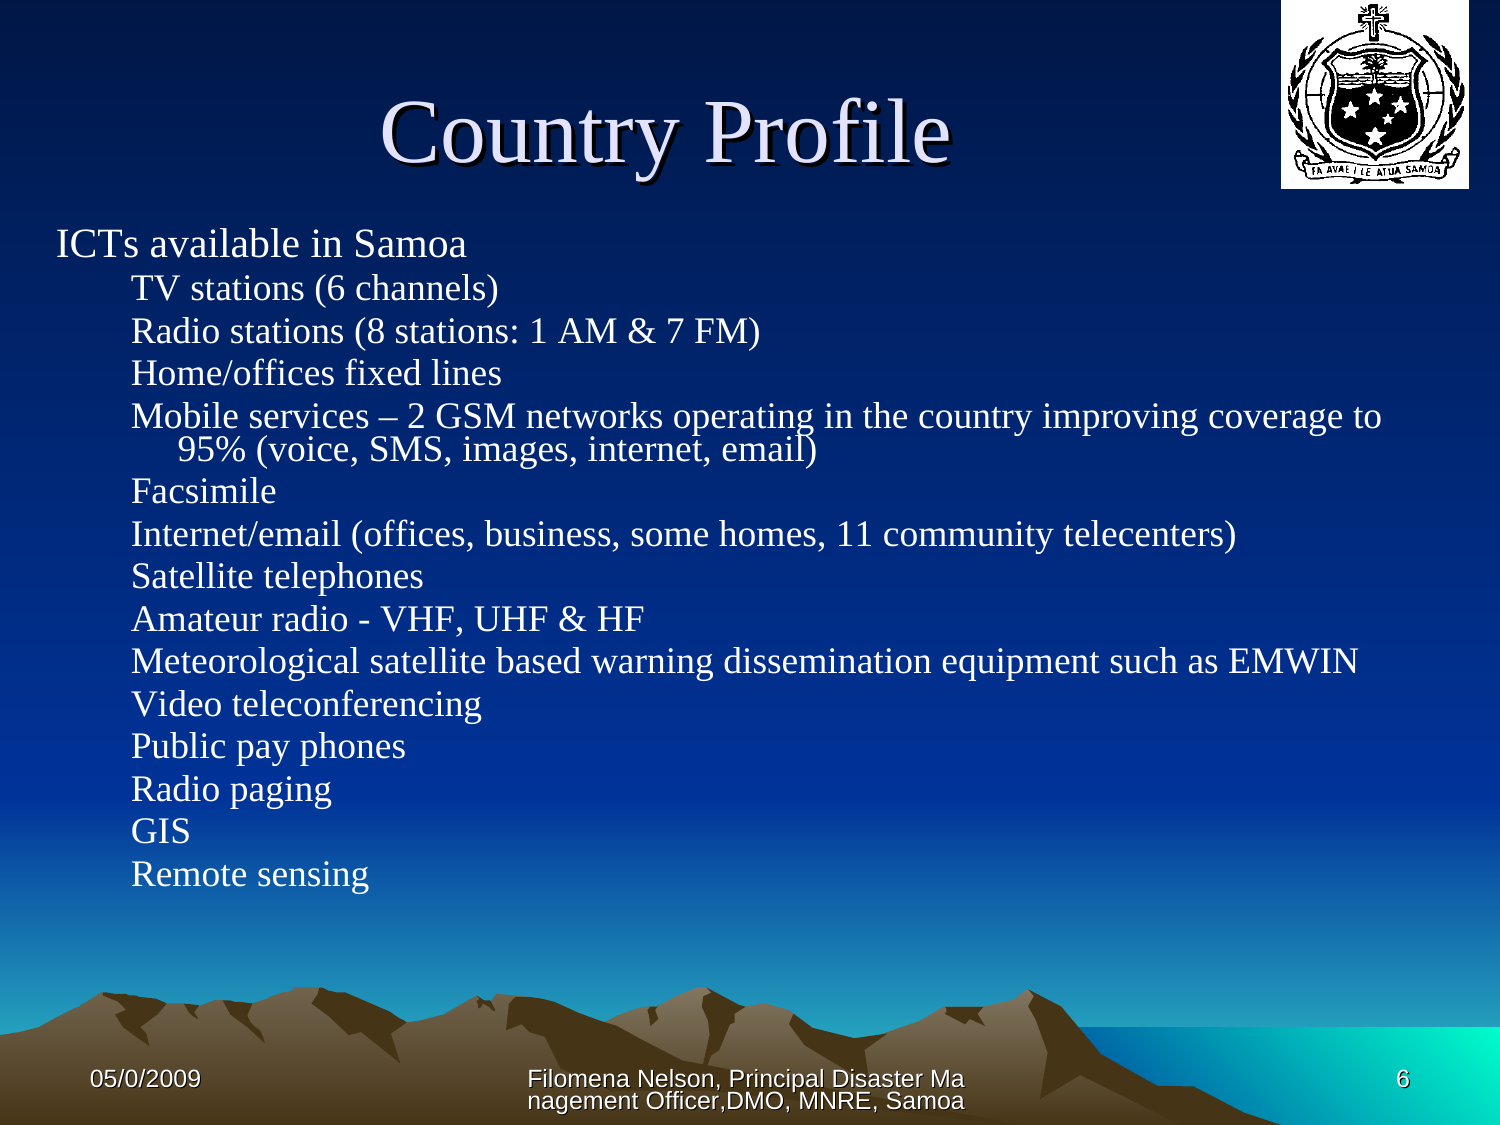

# Country Profile
ICTs available in Samoa
TV stations (6 channels)
Radio stations (8 stations: 1 AM & 7 FM)
Home/offices fixed lines
Mobile services – 2 GSM networks operating in the country improving coverage to 95% (voice, SMS, images, internet, email)
Facsimile
Internet/email (offices, business, some homes, 11 community telecenters)
Satellite telephones
Amateur radio - VHF, UHF & HF
Meteorological satellite based warning dissemination equipment such as EMWIN
Video teleconferencing
Public pay phones
Radio paging
GIS
Remote sensing
05/0/2009
Filomena Nelson, Principal Disaster Management Officer,DMO, MNRE, Samoa
6